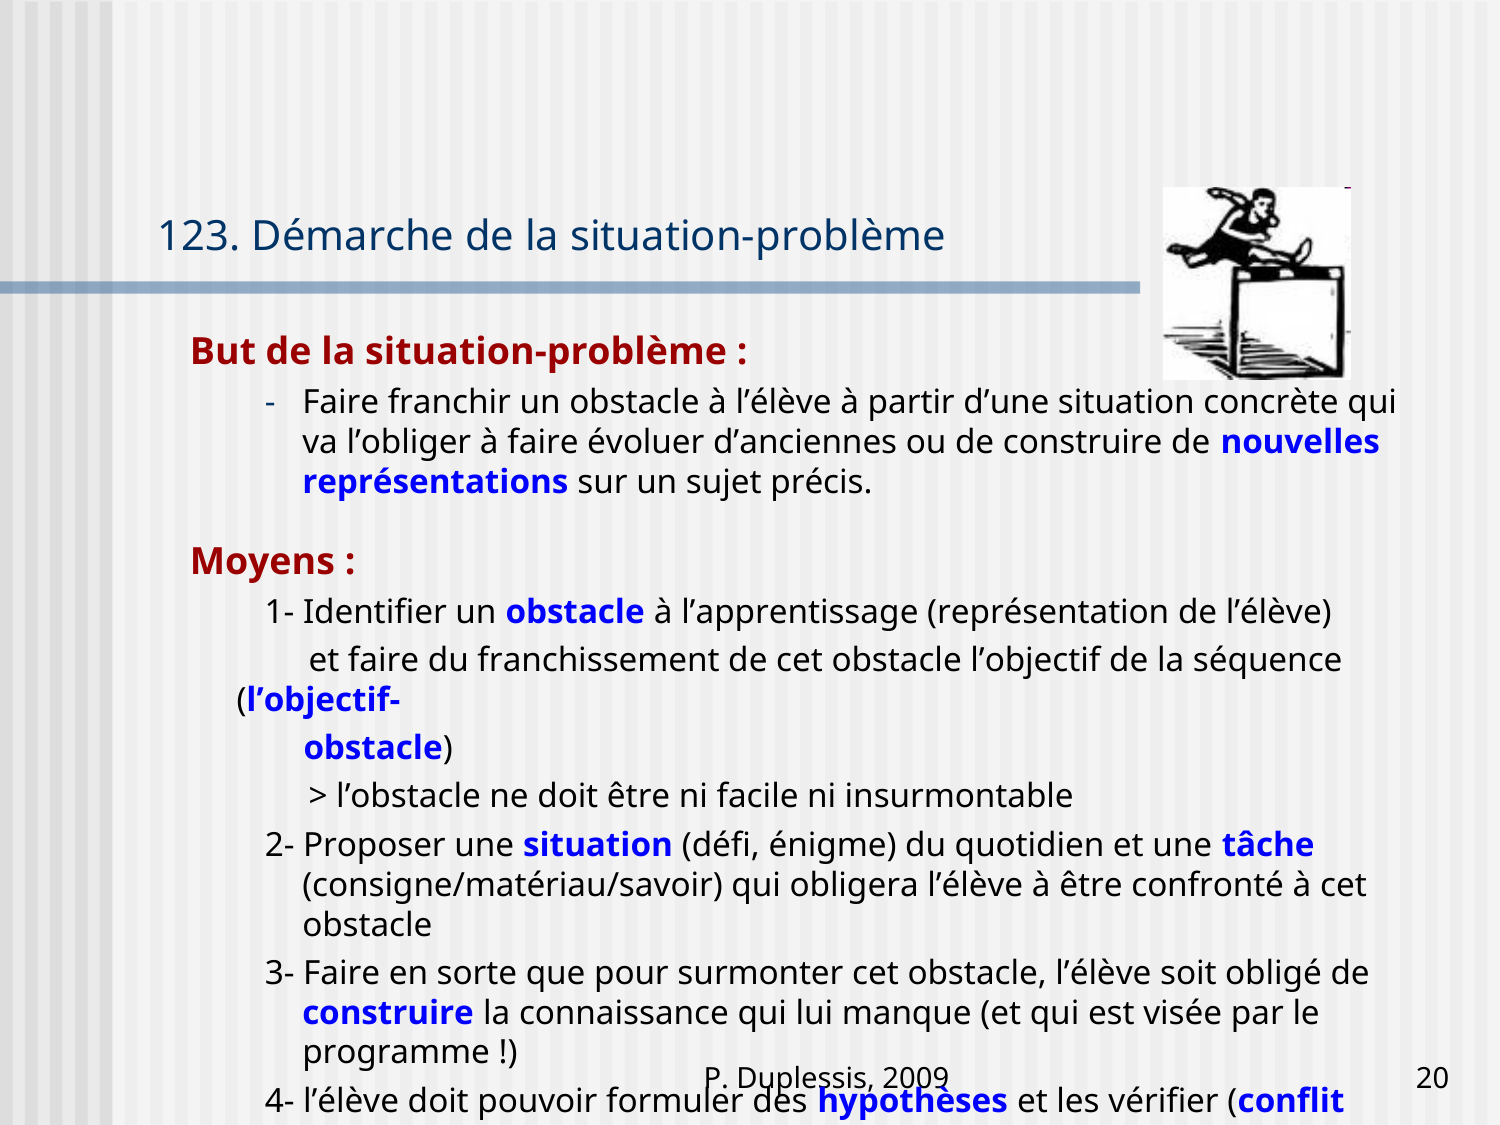

# 123. Démarche de la situation-problème
But de la situation-problème :
Faire franchir un obstacle à l’élève à partir d’une situation concrète qui va l’obliger à faire évoluer d’anciennes ou de construire de nouvelles représentations sur un sujet précis.
Moyens :
		1- Identifier un obstacle à l’apprentissage (représentation de l’élève)
		 et faire du franchissement de cet obstacle l’objectif de la séquence (l’objectif-
 obstacle)
		 > l’obstacle ne doit être ni facile ni insurmontable
2- Proposer une situation (défi, énigme) du quotidien et une tâche (consigne/matériau/savoir) qui obligera l’élève à être confronté à cet obstacle
3- Faire en sorte que pour surmonter cet obstacle, l’élève soit obligé de construire la connaissance qui lui manque (et qui est visée par le programme !)
4- l’élève doit pouvoir formuler des hypothèses et les vérifier (conflit cognitif)
P. Duplessis, 2009
20